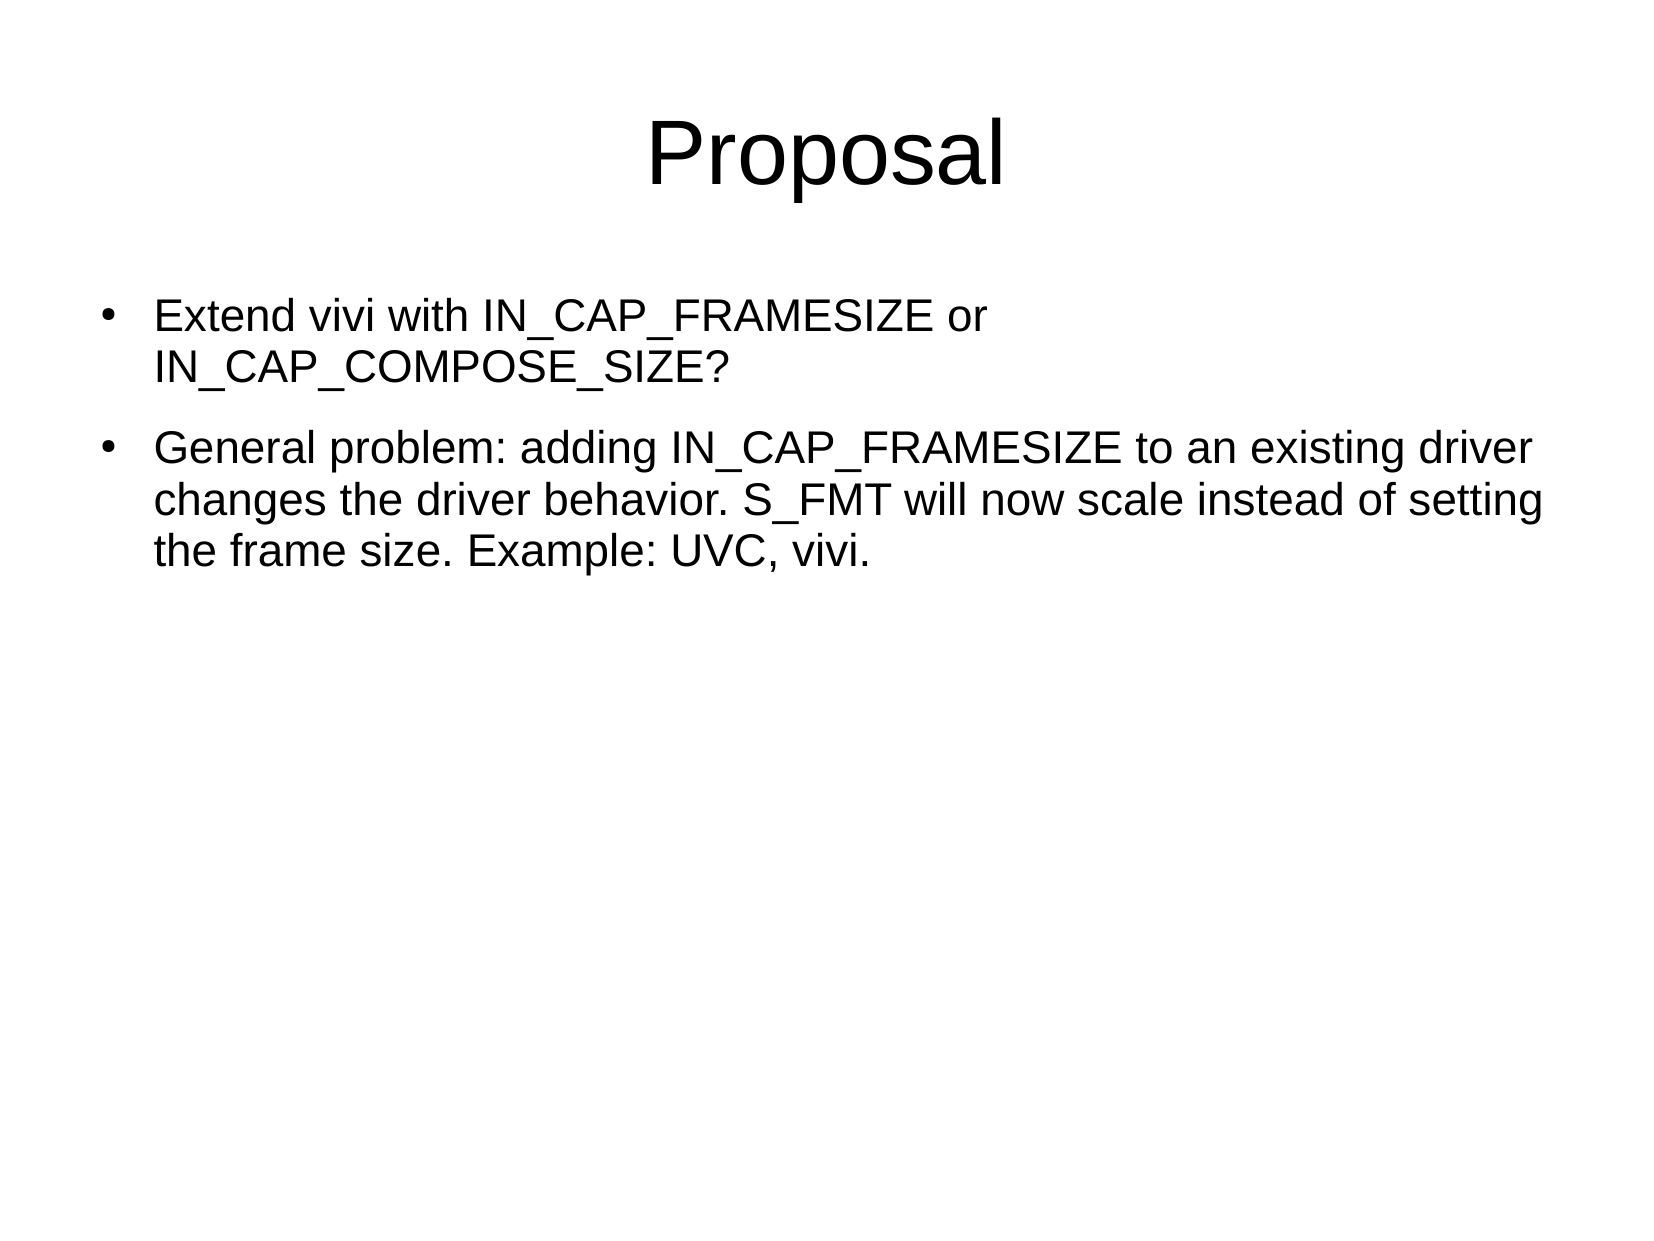

# Proposal
Extend vivi with IN_CAP_FRAMESIZE or IN_CAP_COMPOSE_SIZE?
General problem: adding IN_CAP_FRAMESIZE to an existing driver changes the driver behavior. S_FMT will now scale instead of setting the frame size. Example: UVC, vivi.